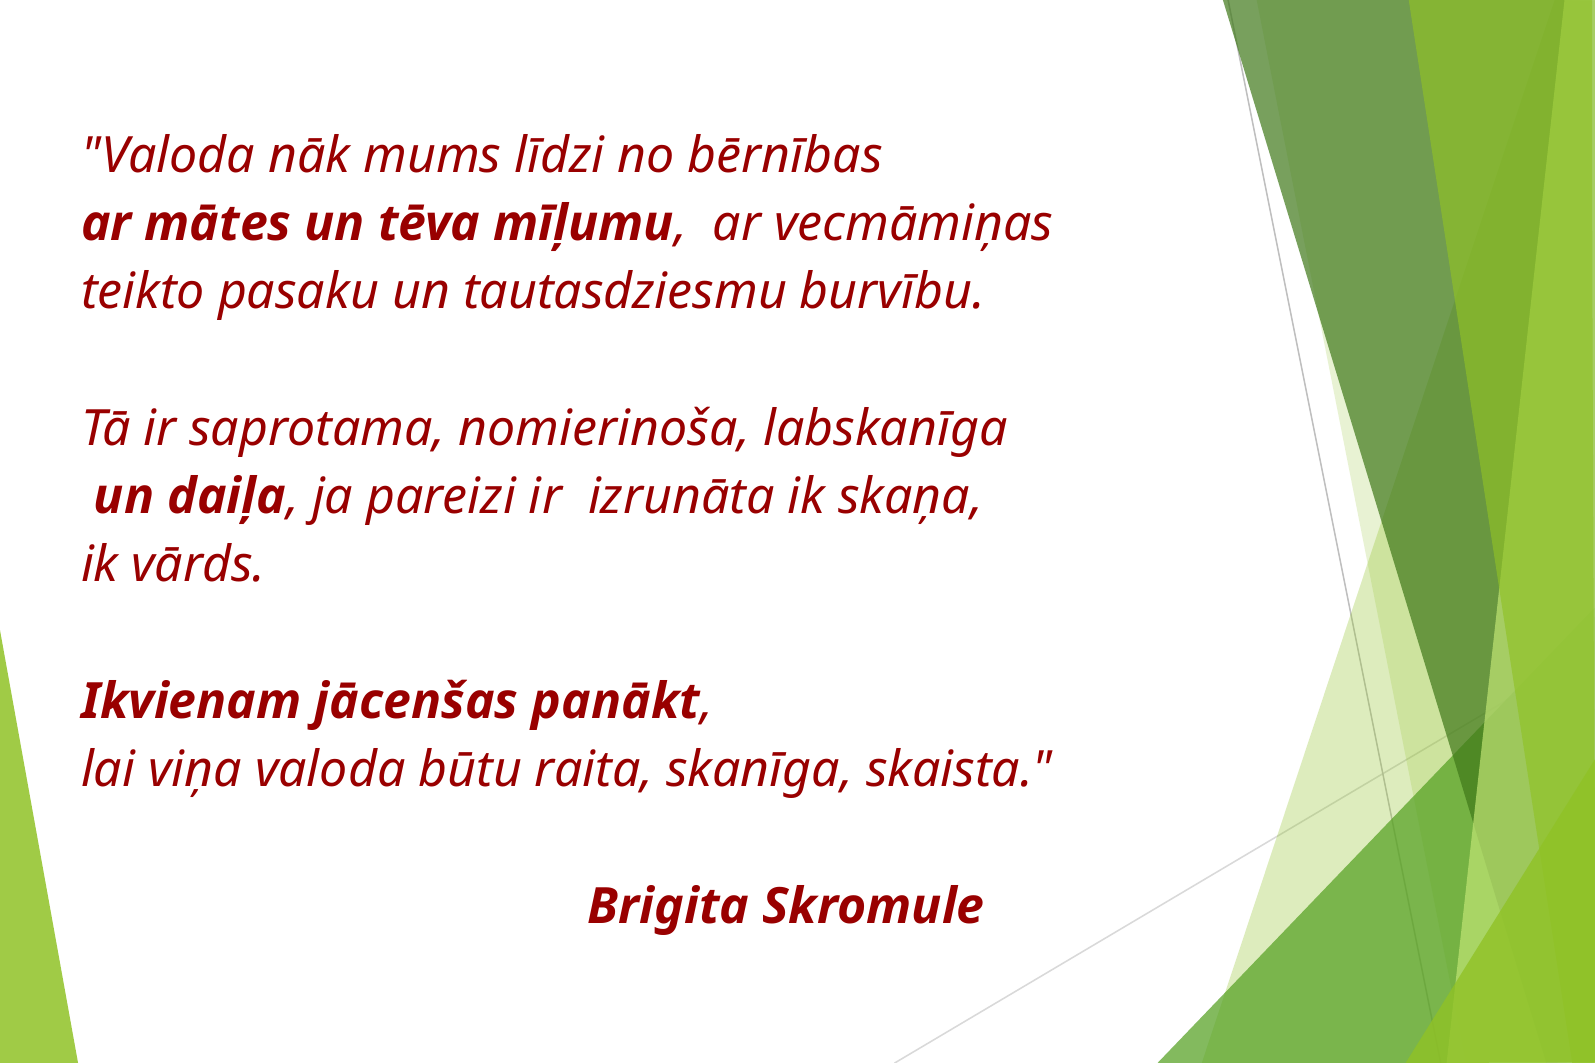

"Valoda nāk mums līdzi no bērnības
ar mātes un tēva mīļumu, ar vecmāmiņas
teikto pasaku un tautasdziesmu burvību.
Tā ir saprotama, nomierinoša, labskanīga
 un daiļa, ja pareizi ir izrunāta ik skaņa,
ik vārds.
Ikvienam jācenšas panākt,
lai viņa valoda būtu raita, skanīga, skaista."
 Brigita Skromule